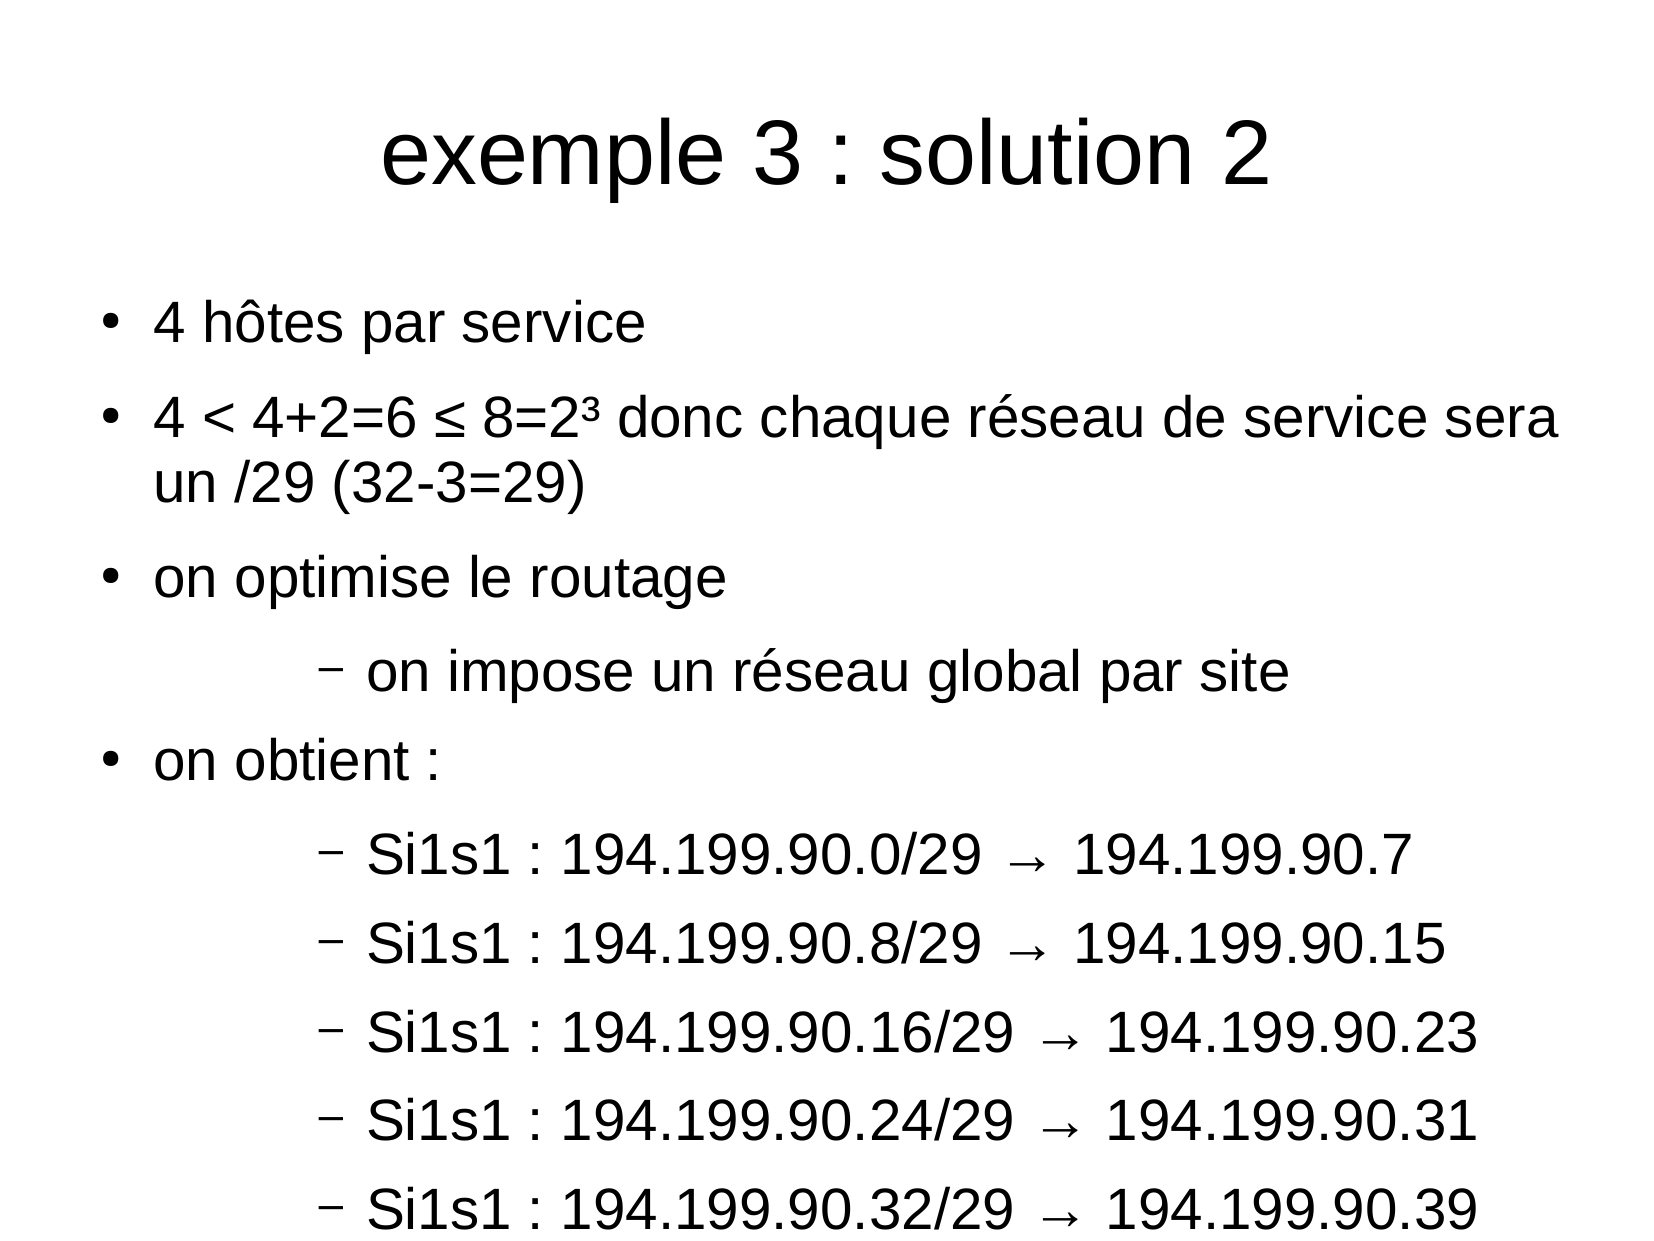

# exemple 3 : solution 2
4 hôtes par service
4 < 4+2=6 ≤ 8=2³ donc chaque réseau de service sera un /29 (32-3=29)
on optimise le routage
on impose un réseau global par site
on obtient :
Si1s1 : 194.199.90.0/29 → 194.199.90.7
Si1s1 : 194.199.90.8/29 → 194.199.90.15
Si1s1 : 194.199.90.16/29 → 194.199.90.23
Si1s1 : 194.199.90.24/29 → 194.199.90.31
Si1s1 : 194.199.90.32/29 → 194.199.90.39
Si2s1 : 194.199.90.40/29 → 194.199.90.47
...